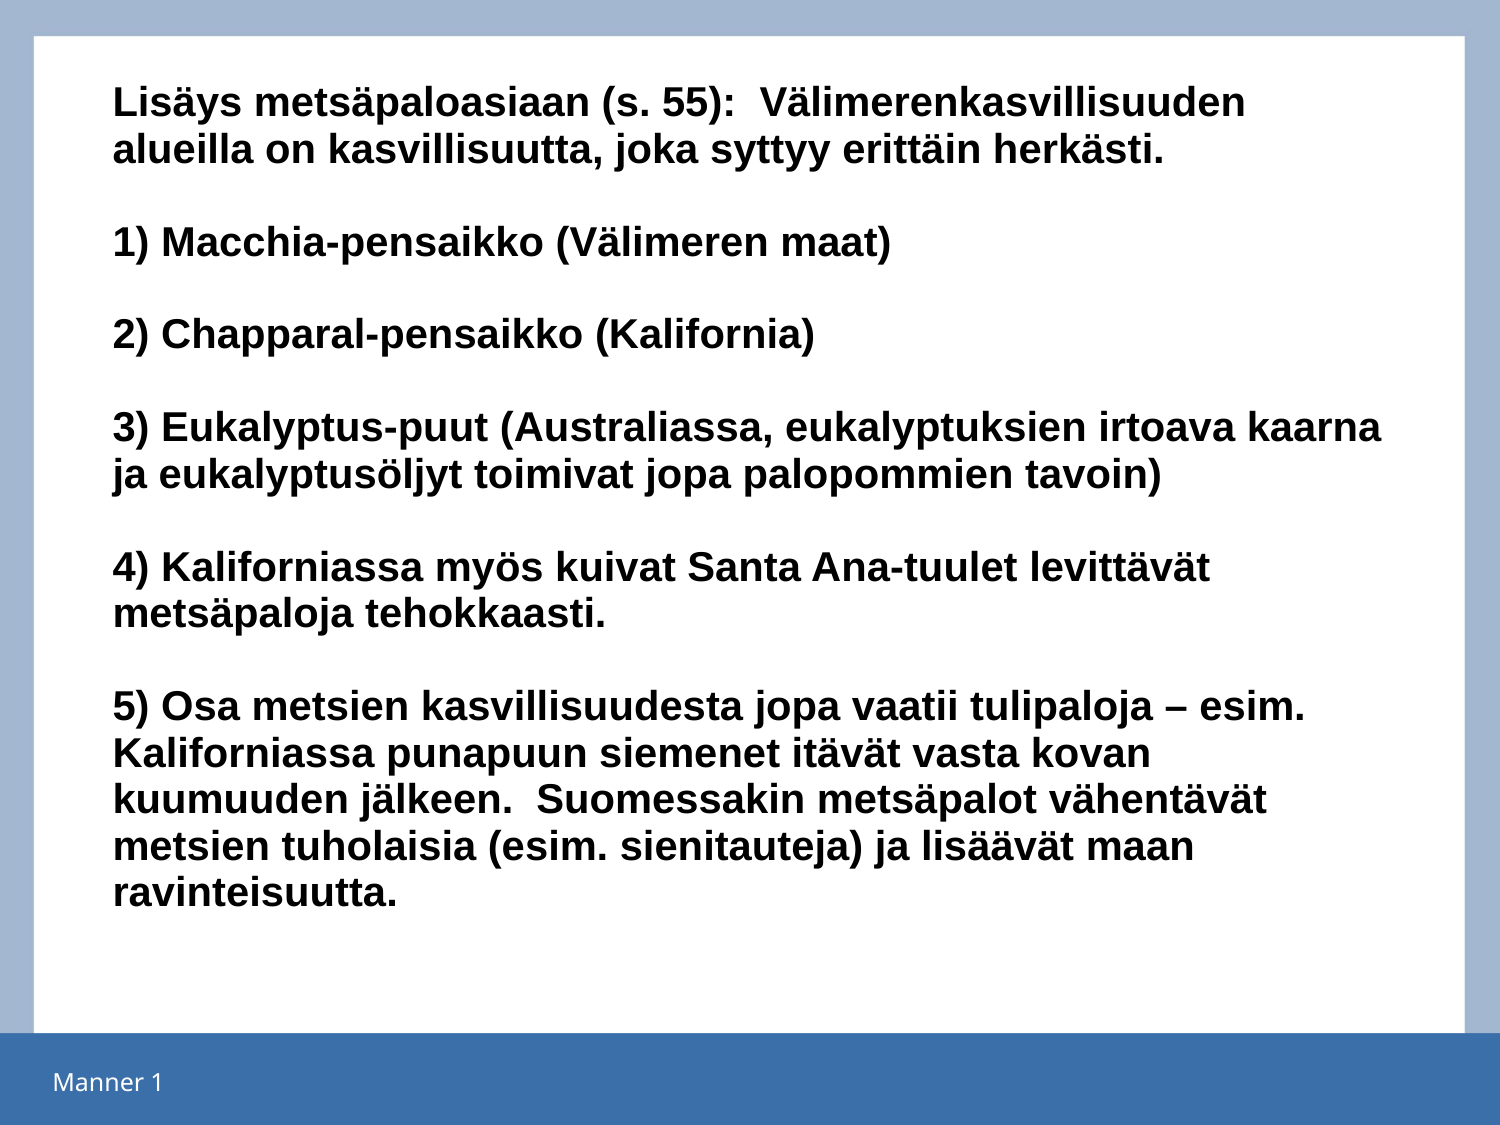

# Lisäys metsäpaloasiaan (s. 55): Välimerenkasvillisuuden alueilla on kasvillisuutta, joka syttyy erittäin herkästi. 1) Macchia-pensaikko (Välimeren maat) 2) Chapparal-pensaikko (Kalifornia) 3) Eukalyptus-puut (Australiassa, eukalyptuksien irtoava kaarna ja eukalyptusöljyt toimivat jopa palopommien tavoin) 4) Kaliforniassa myös kuivat Santa Ana-tuulet levittävät metsäpaloja tehokkaasti. 5) Osa metsien kasvillisuudesta jopa vaatii tulipaloja – esim. Kaliforniassa punapuun siemenet itävät vasta kovan kuumuuden jälkeen. Suomessakin metsäpalot vähentävät metsien tuholaisia (esim. sienitauteja) ja lisäävät maan ravinteisuutta.